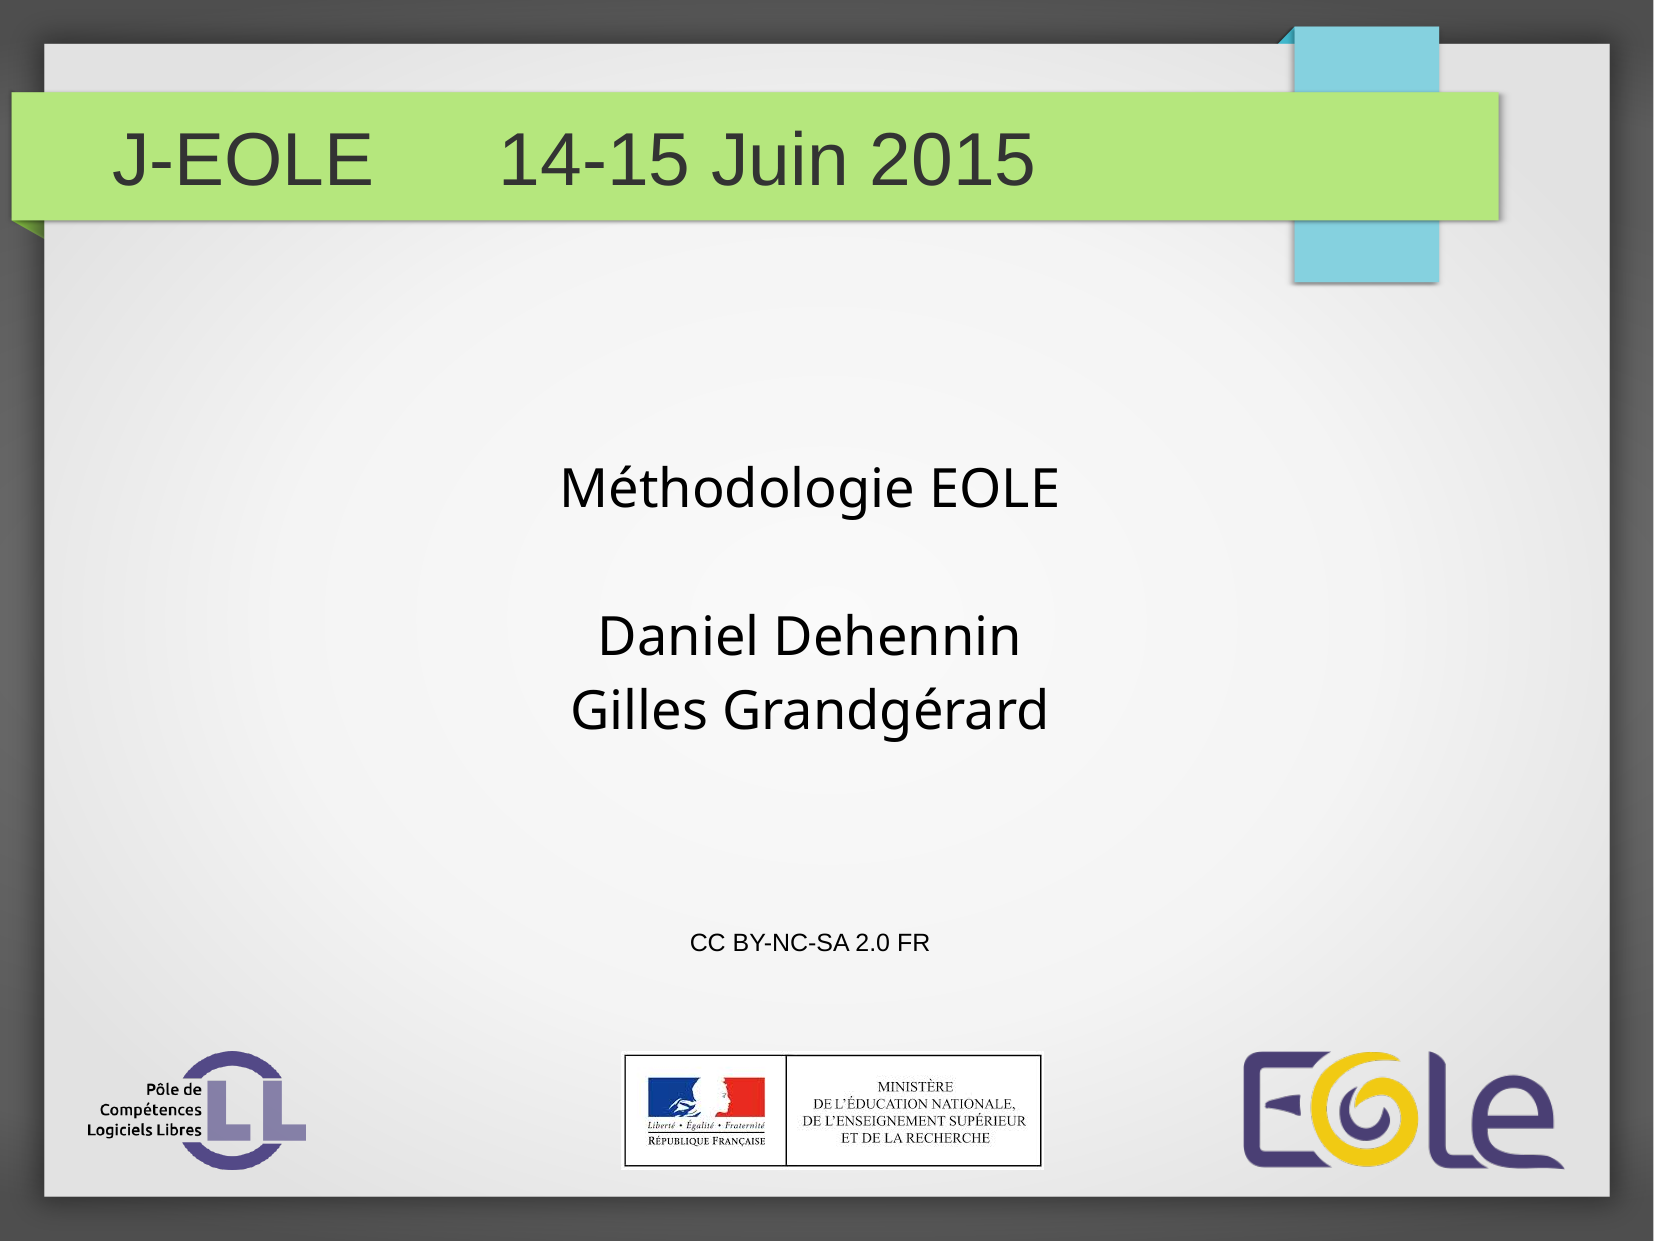

# J-EOLE 14-15 Juin 2015
Méthodologie EOLE
Daniel Dehennin
Gilles Grandgérard
CC BY-NC-SA 2.0 FR